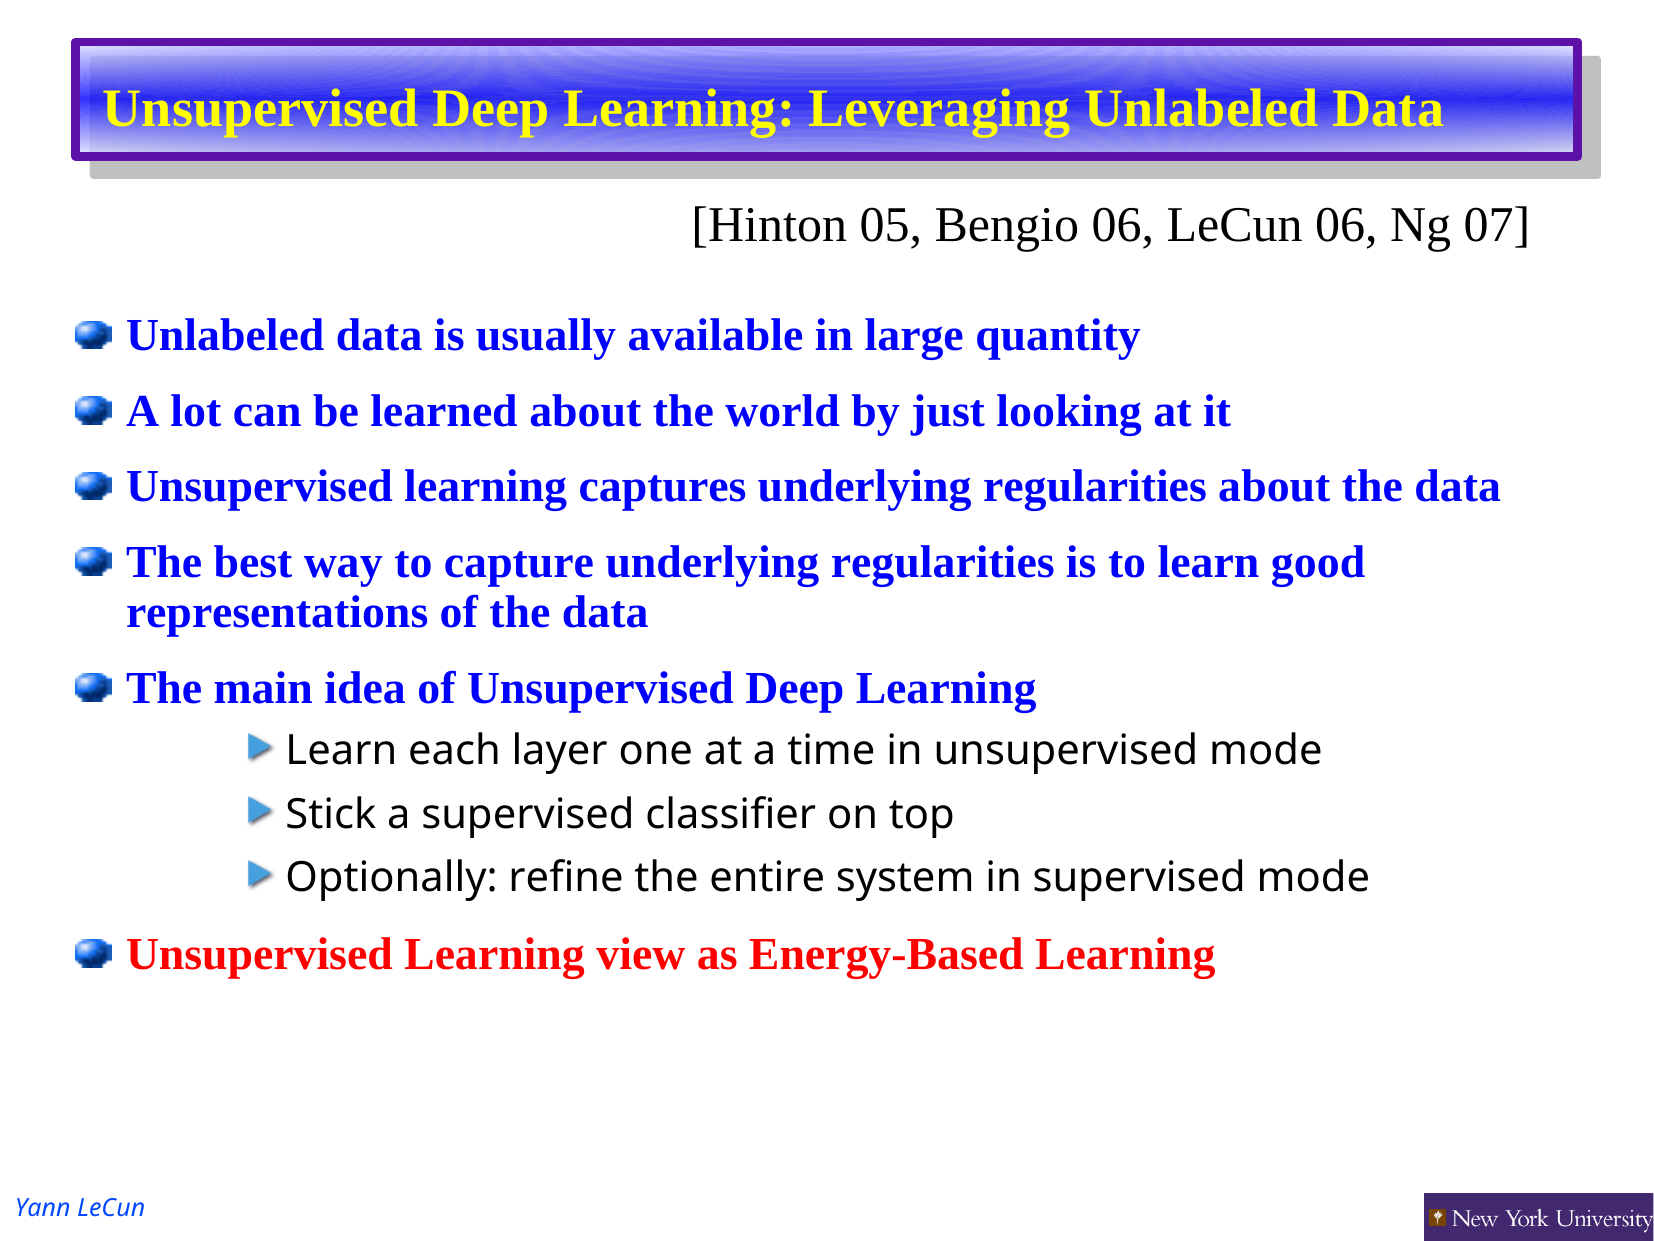

# Unsupervised Deep Learning: Leveraging Unlabeled Data
[Hinton 05, Bengio 06, LeCun 06, Ng 07]
Unlabeled data is usually available in large quantity
A lot can be learned about the world by just looking at it
Unsupervised learning captures underlying regularities about the data
The best way to capture underlying regularities is to learn good representations of the data
The main idea of Unsupervised Deep Learning
Learn each layer one at a time in unsupervised mode
Stick a supervised classifier on top
Optionally: refine the entire system in supervised mode
Unsupervised Learning view as Energy-Based Learning